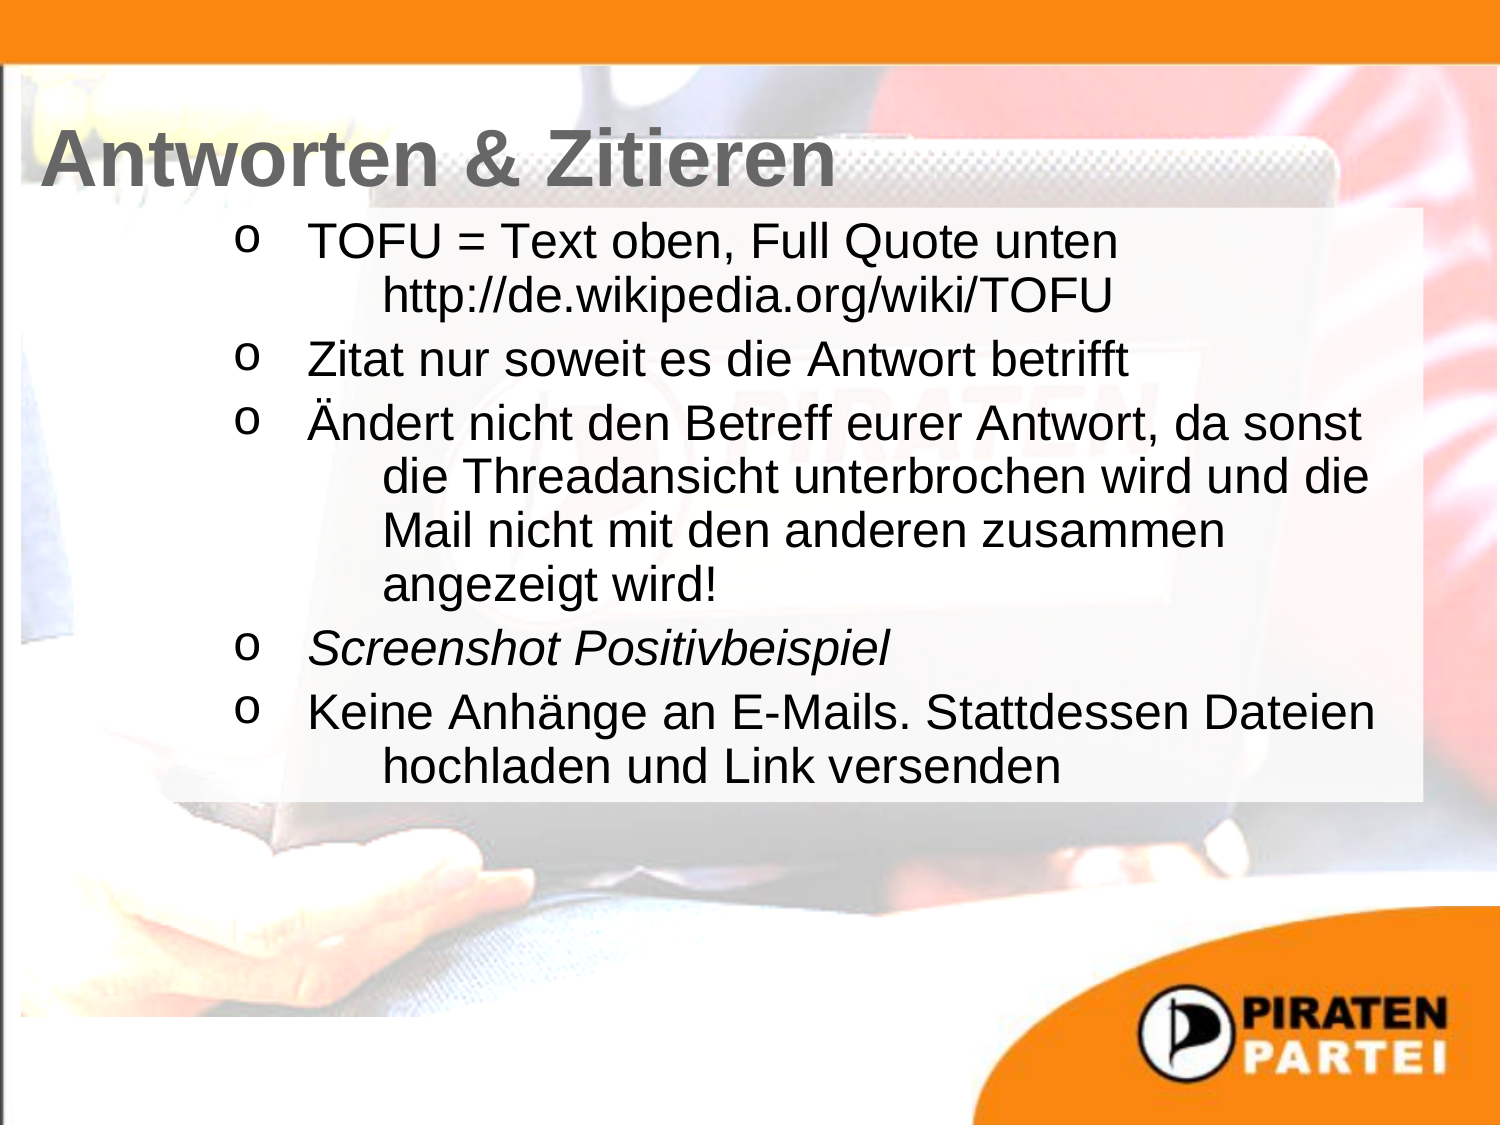

Antworten & Zitieren
# TOFU = Text oben, Full Quote unten	http://de.wikipedia.org/wiki/TOFU
Zitat nur soweit es die Antwort betrifft
Ändert nicht den Betreff eurer Antwort, da sonst die Threadansicht unterbrochen wird und die Mail nicht mit den anderen zusammen angezeigt wird!
Screenshot Positivbeispiel
Keine Anhänge an E-Mails. Stattdessen Dateien hochladen und Link versenden